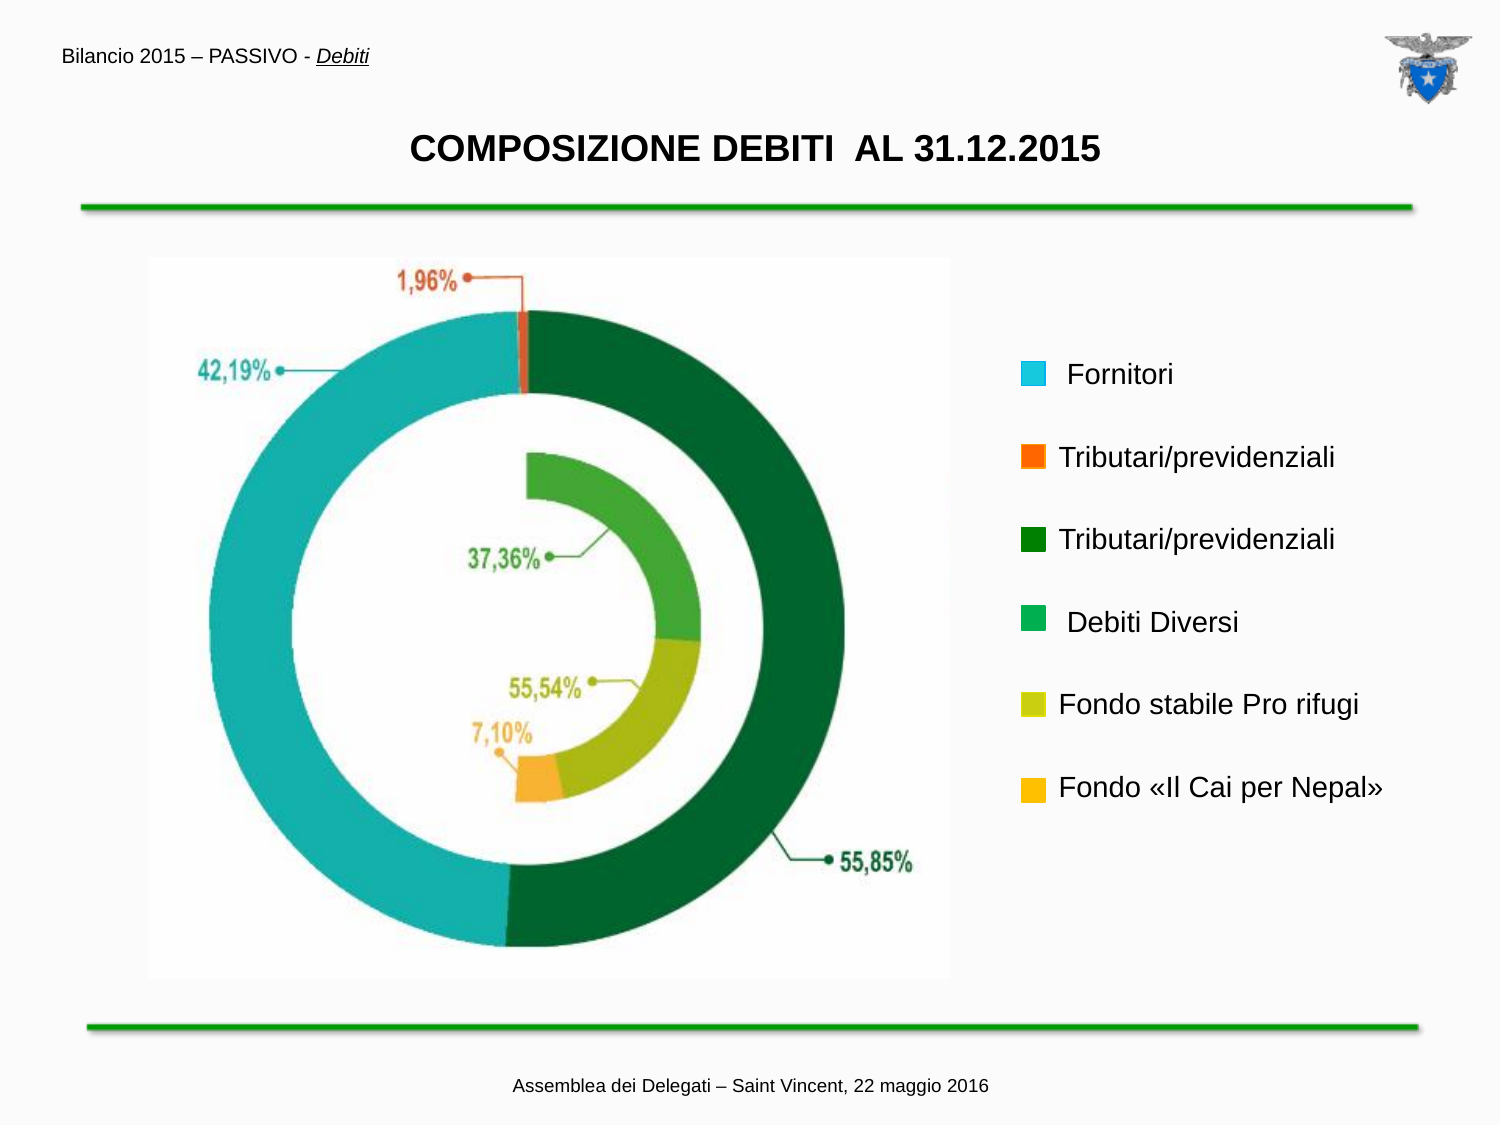

Bilancio 2015 – PASSIVO - Debiti
 COMPOSIZIONE DEBITI AL 31.12.2015
| Fornitori |
| --- |
| Tributari/previdenziali |
| Tributari/previdenziali |
| Debiti Diversi |
| Fondo stabile Pro rifugi |
| Fondo «Il Cai per Nepal» |
Assemblea dei Delegati – Saint Vincent, 22 maggio 2016